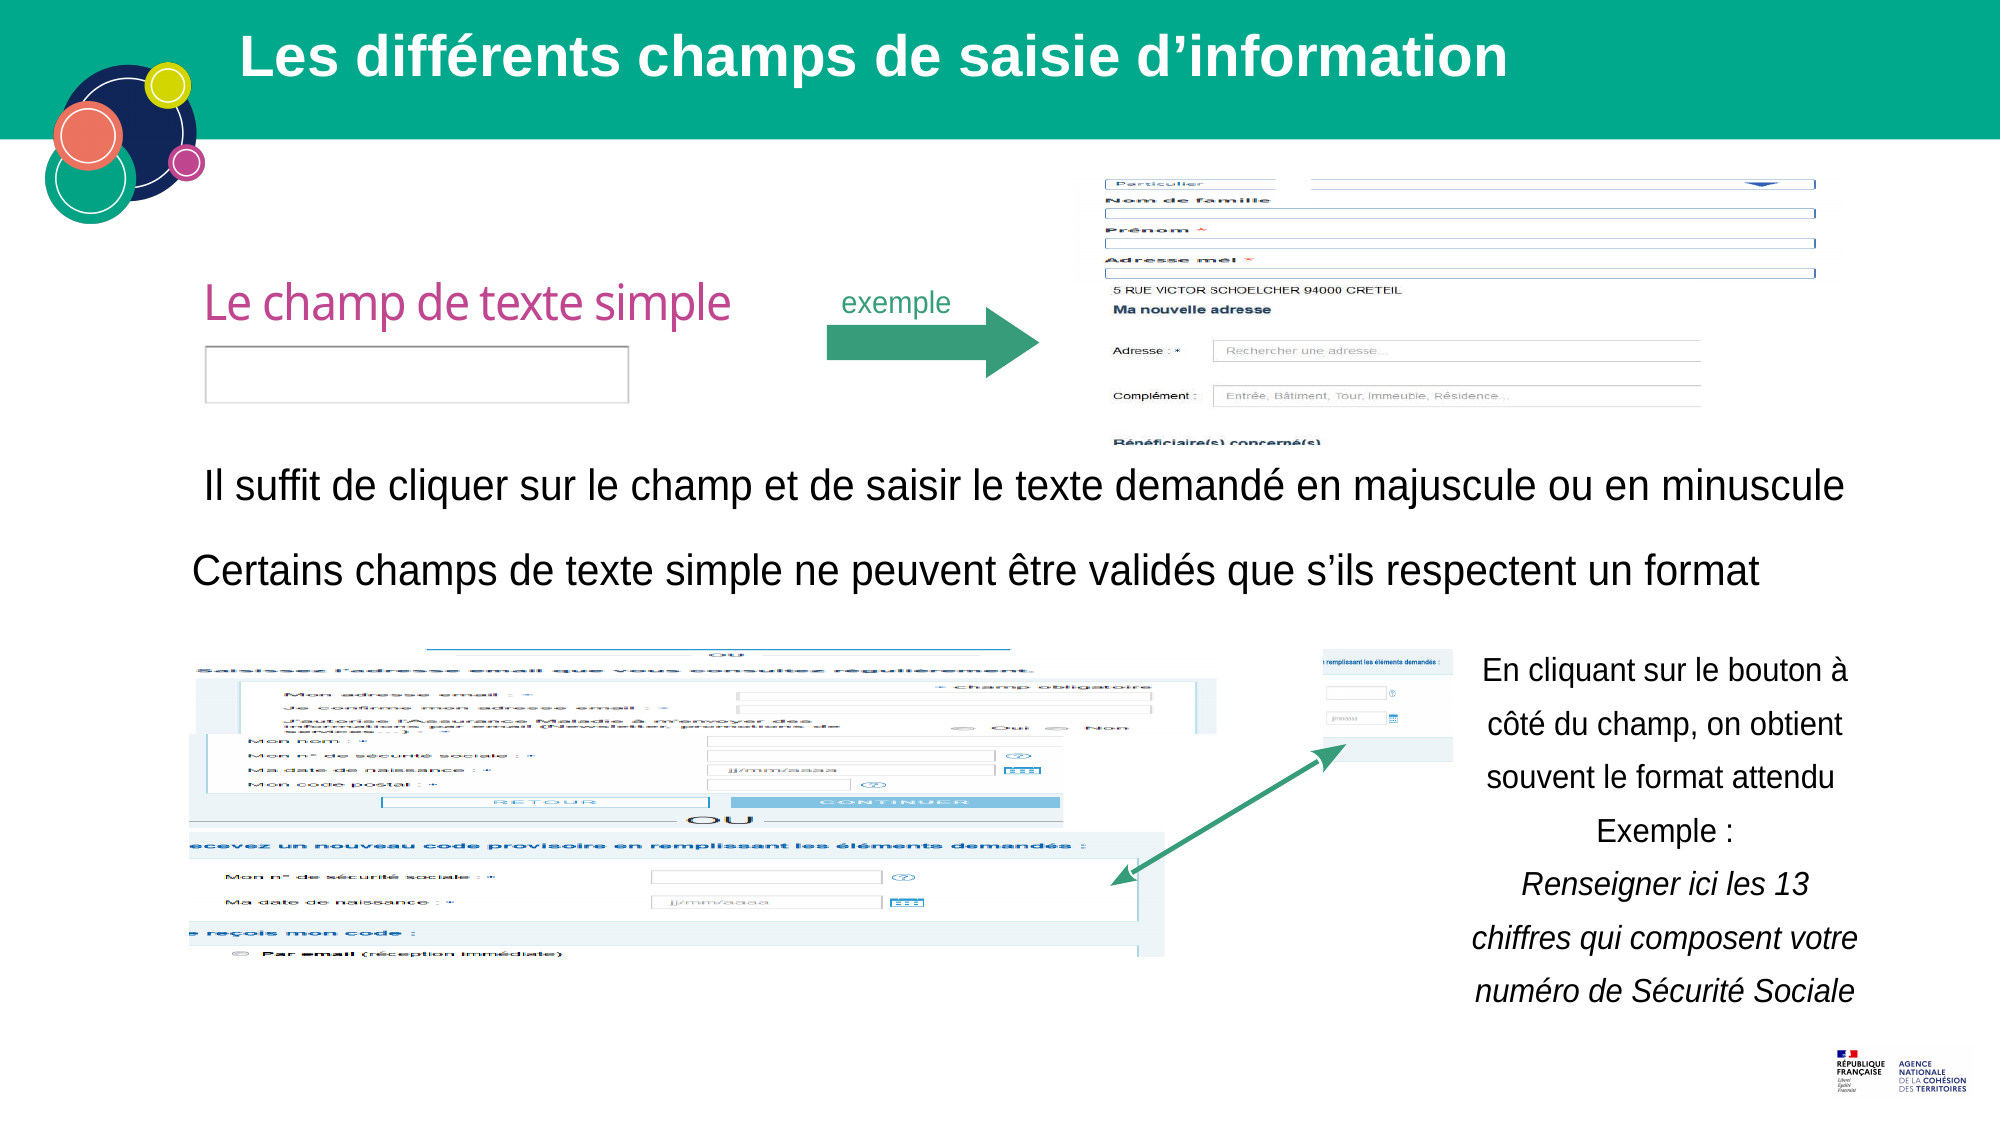

Les différents champs de saisie d’information
1
exemple
Le champ de texte simple
Il suffit de cliquer sur le champ et de saisir le texte demandé en majuscule ou en minuscule
Certains champs de texte simple ne peuvent être validés que s’ils respectent un format
En cliquant sur le bouton à côté du champ, on obtient souvent le format attendu
Exemple :
Renseigner ici les 13 chiffres qui composent votre numéro de Sécurité Sociale